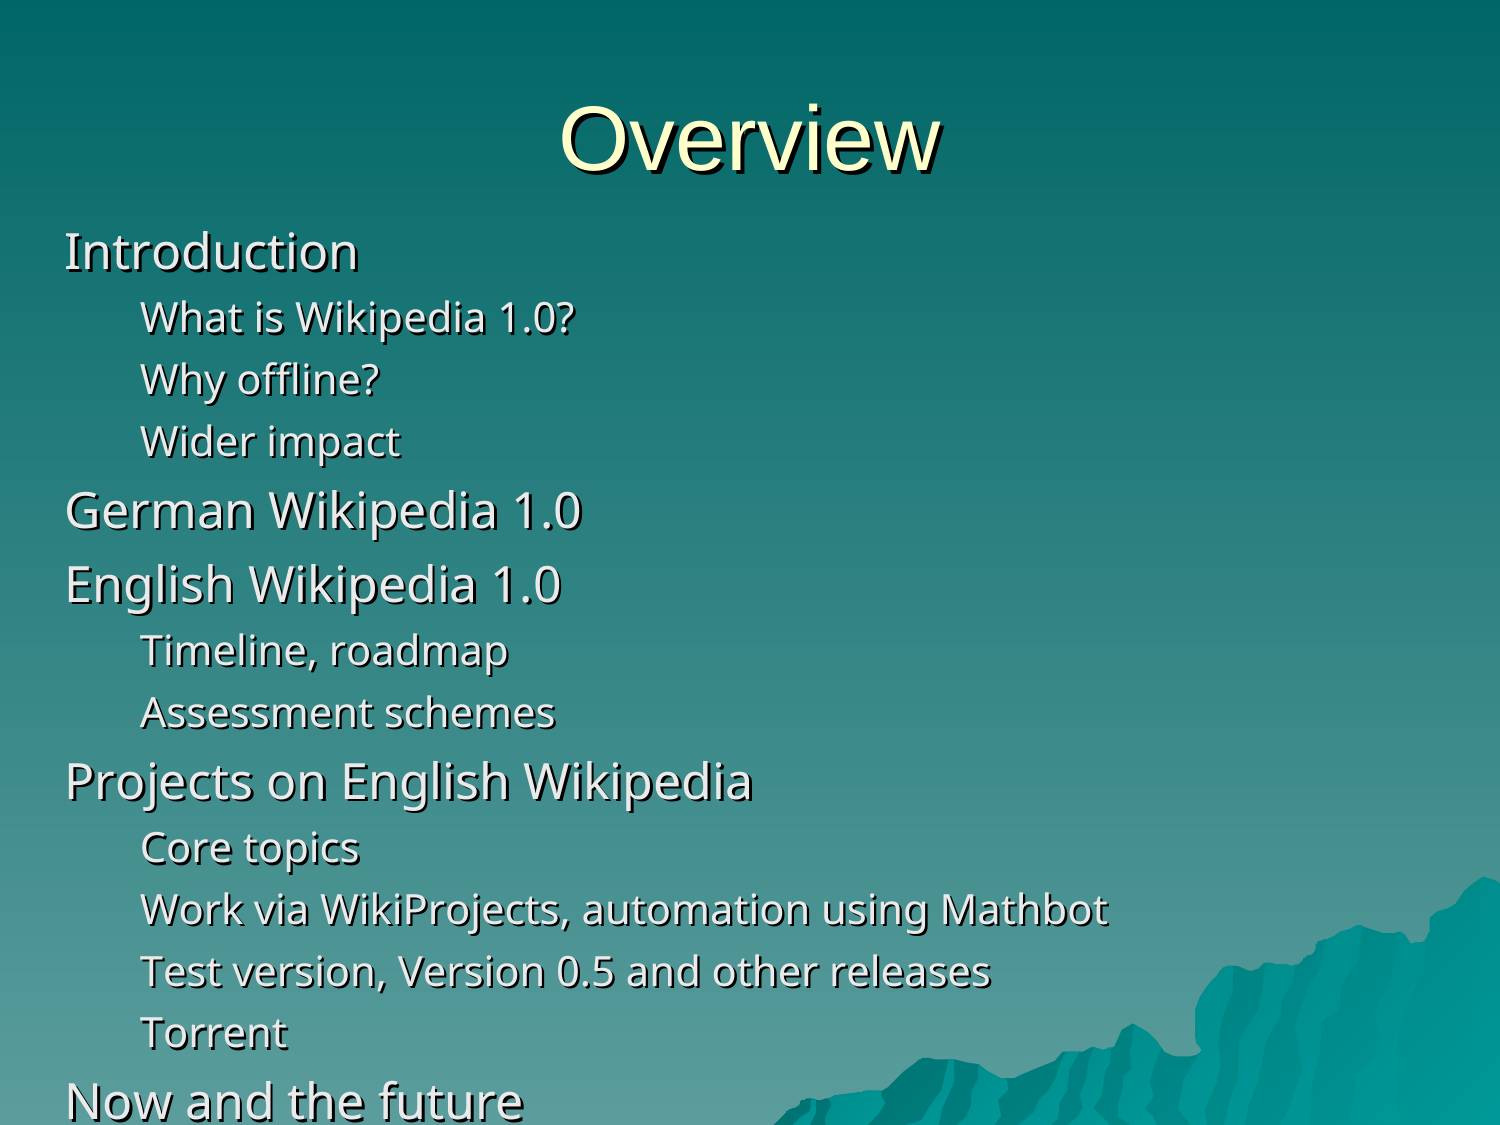

# Overview
Introduction
What is Wikipedia 1.0?
Why offline?
Wider impact
German Wikipedia 1.0
English Wikipedia 1.0
Timeline, roadmap
Assessment schemes
Projects on English Wikipedia
Core topics
Work via WikiProjects, automation using Mathbot
Test version, Version 0.5 and other releases
Torrent
Now and the future
Conclusion